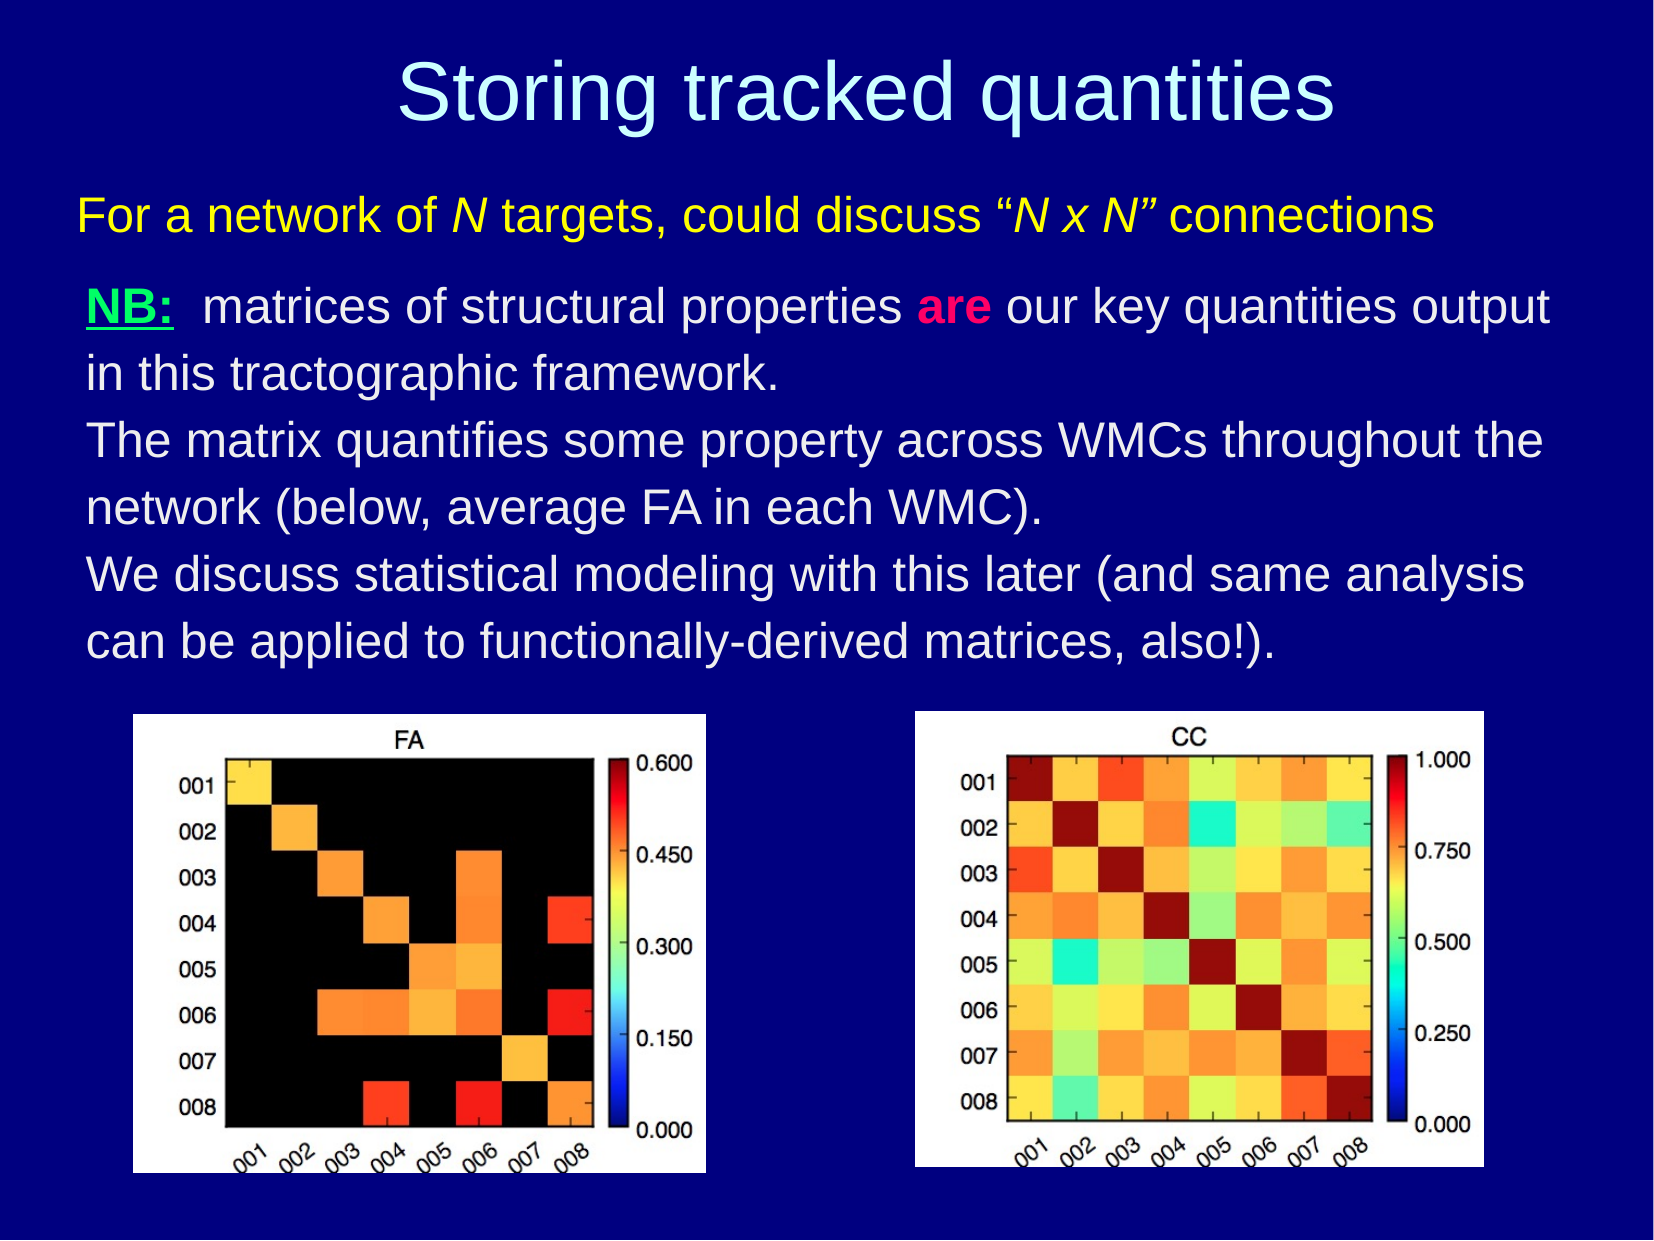

# Storing tracked quantities
 For a network of N targets, could discuss “N x N” connections
NB: matrices of structural properties are our key quantities output in this tractographic framework.
The matrix quantifies some property across WMCs throughout the network (below, average FA in each WMC).
We discuss statistical modeling with this later (and same analysis can be applied to functionally-derived matrices, also!).